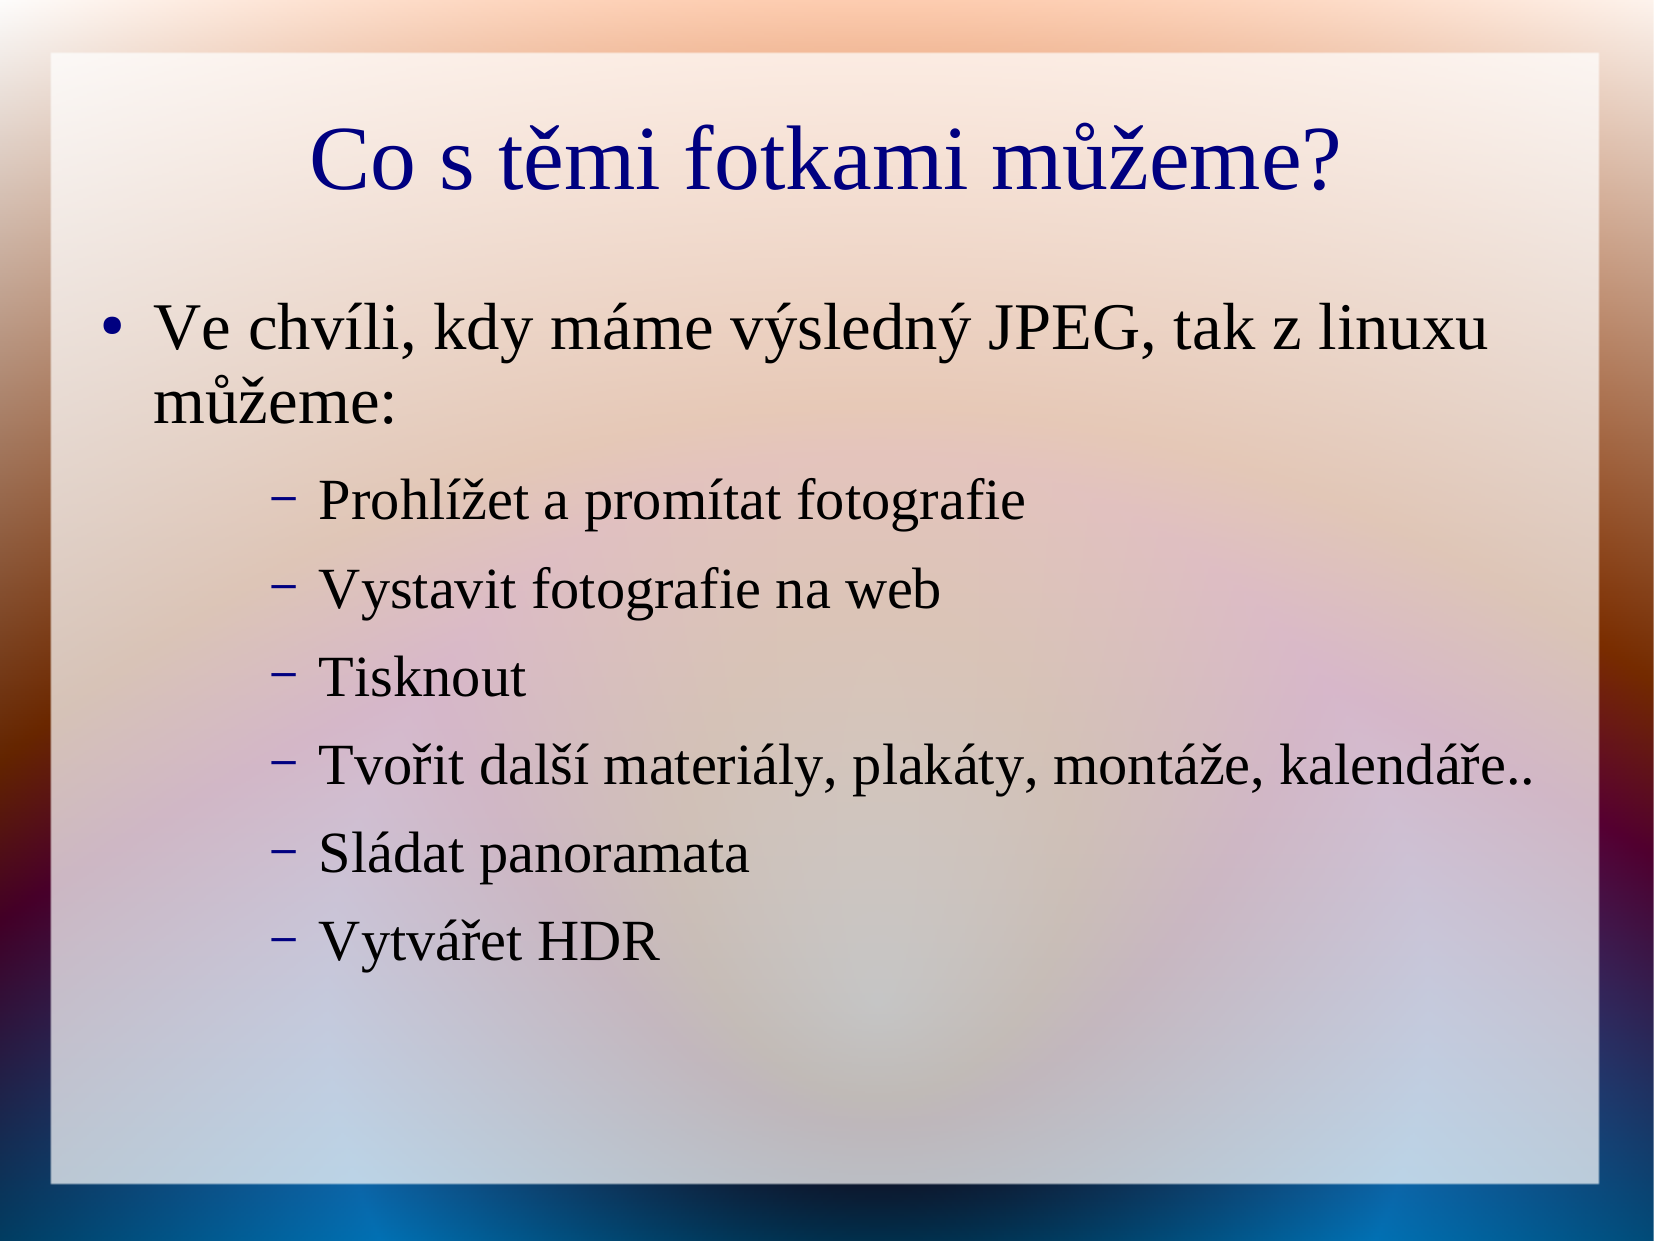

# Co s těmi fotkami můžeme?
Ve chvíli, kdy máme výsledný JPEG, tak z linuxu můžeme:
Prohlížet a promítat fotografie
Vystavit fotografie na web
Tisknout
Tvořit další materiály, plakáty, montáže, kalendáře..
Sládat panoramata
Vytvářet HDR